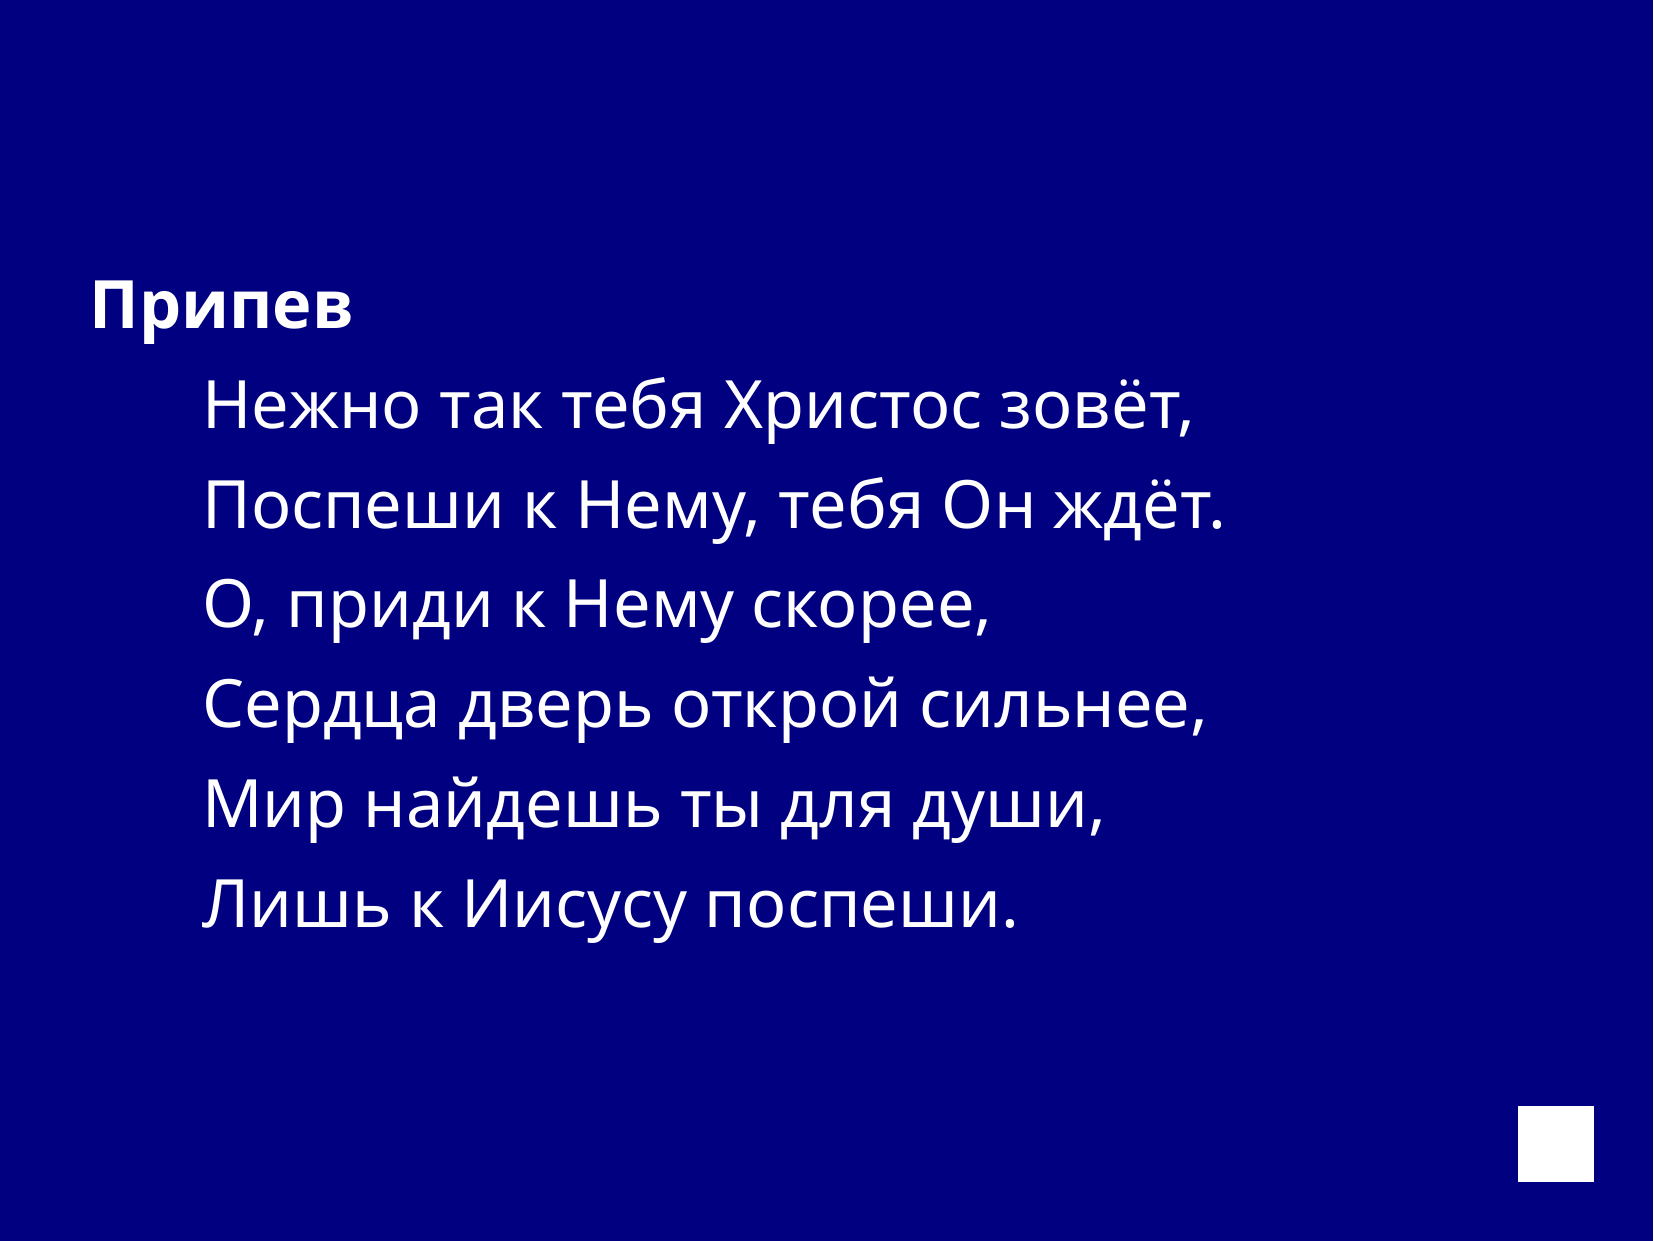

Припев
	Нежно так тебя Христос зовёт,
	Поспеши к Нему, тебя Он ждёт.
	О, приди к Нему скорее,
	Сердца дверь открой сильнее,
	Мир найдешь ты для души,
	Лишь к Иисусу поспеши.